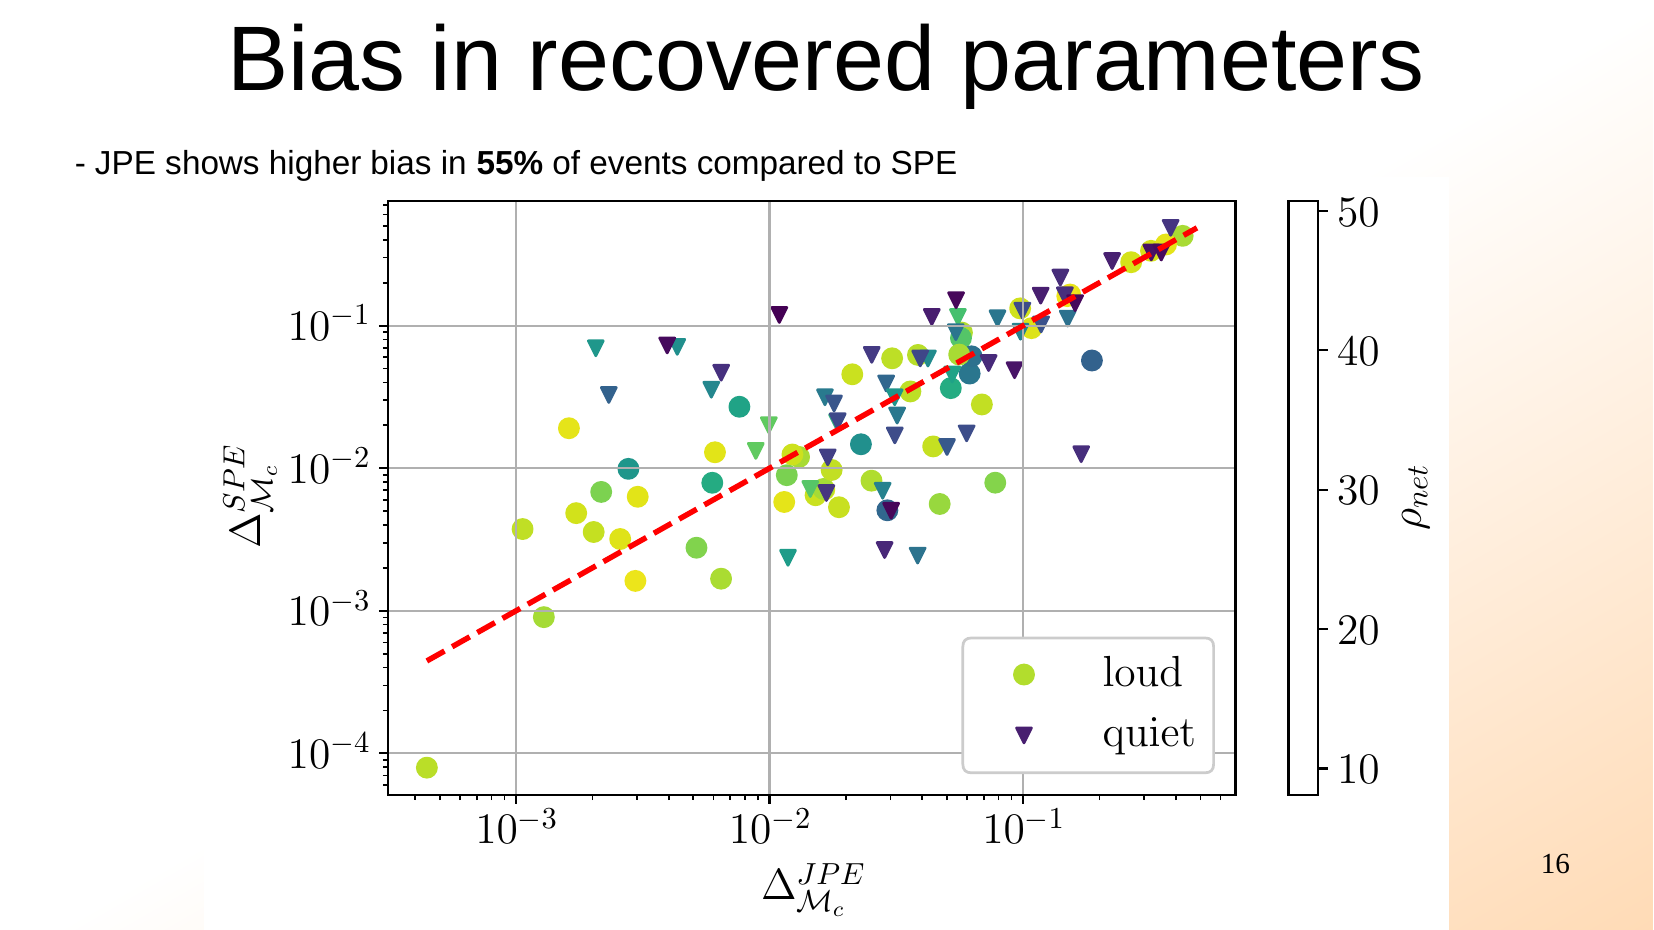

# Bias in recovered parameters
- JPE shows higher bias in 55% of events compared to SPE
16